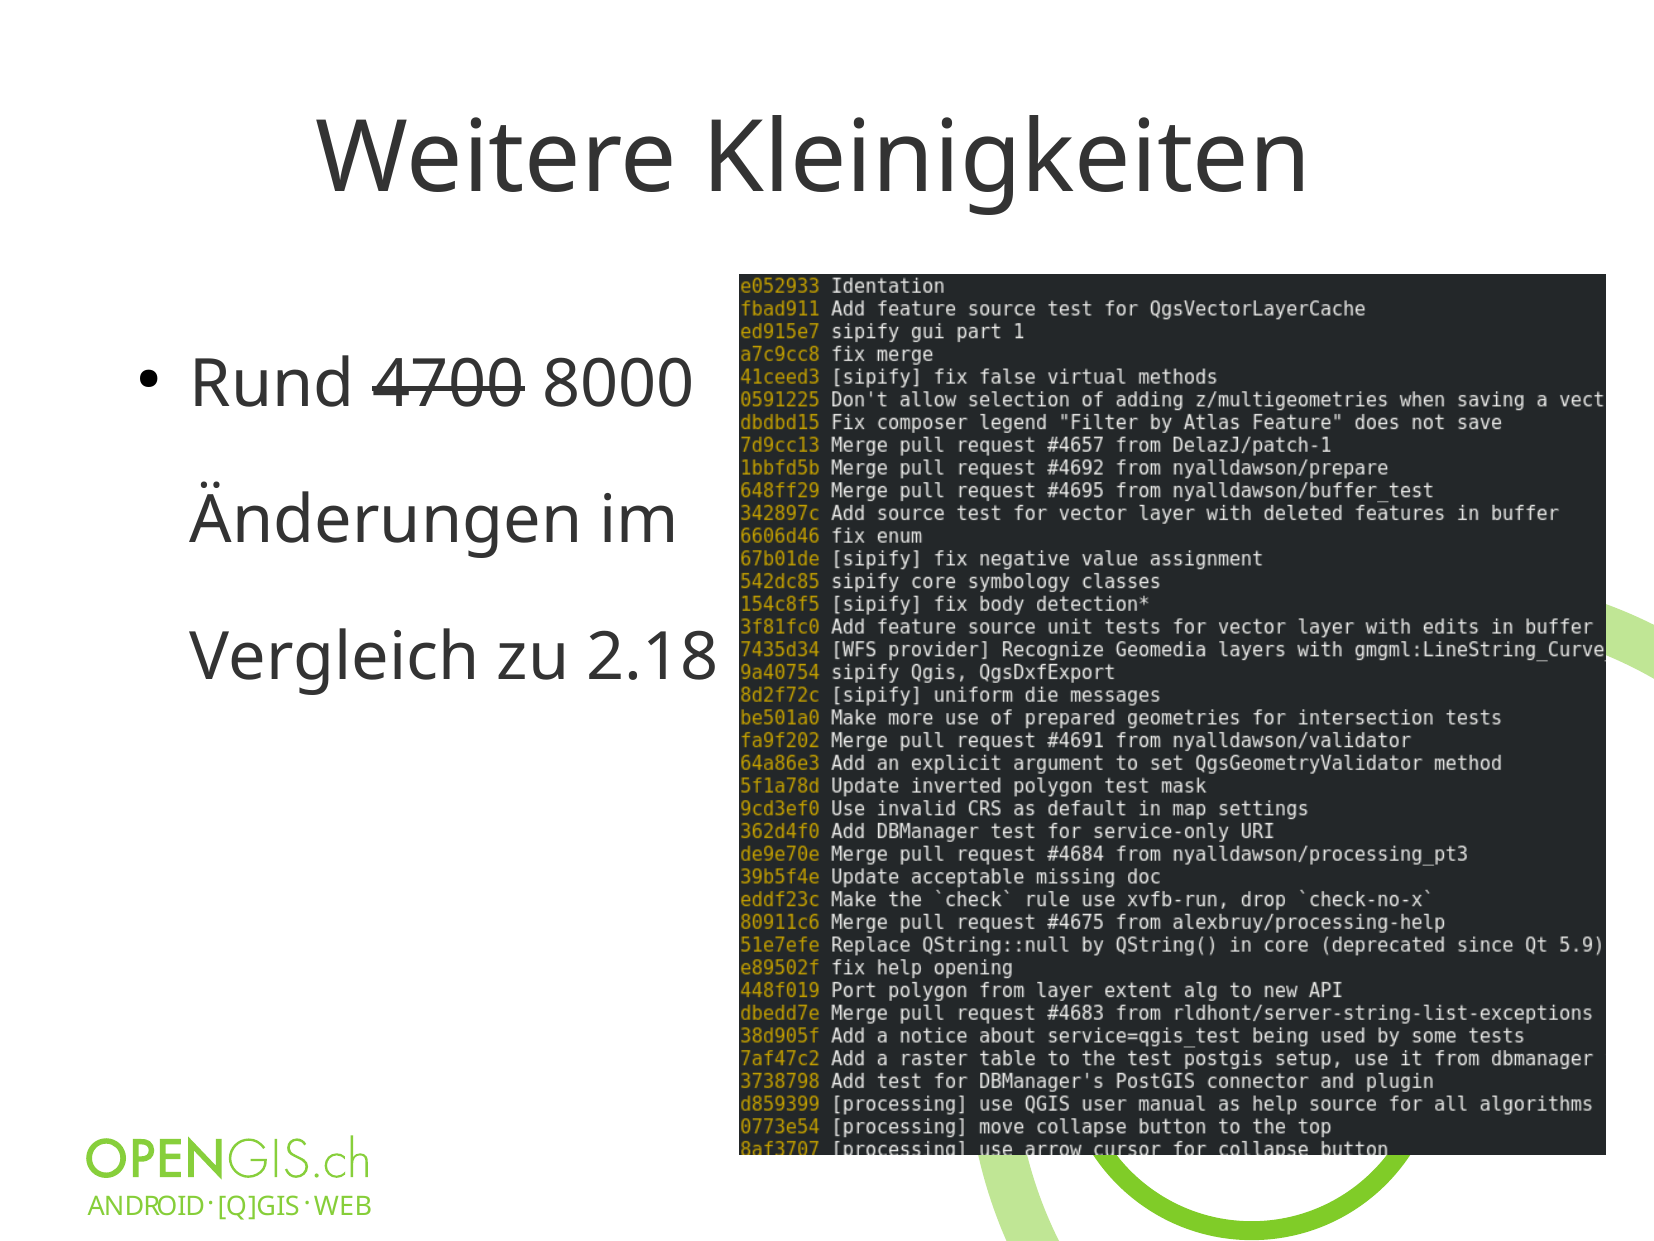

# Weitere Kleinigkeiten
Rund 4700 8000 Änderungen im Vergleich zu 2.18